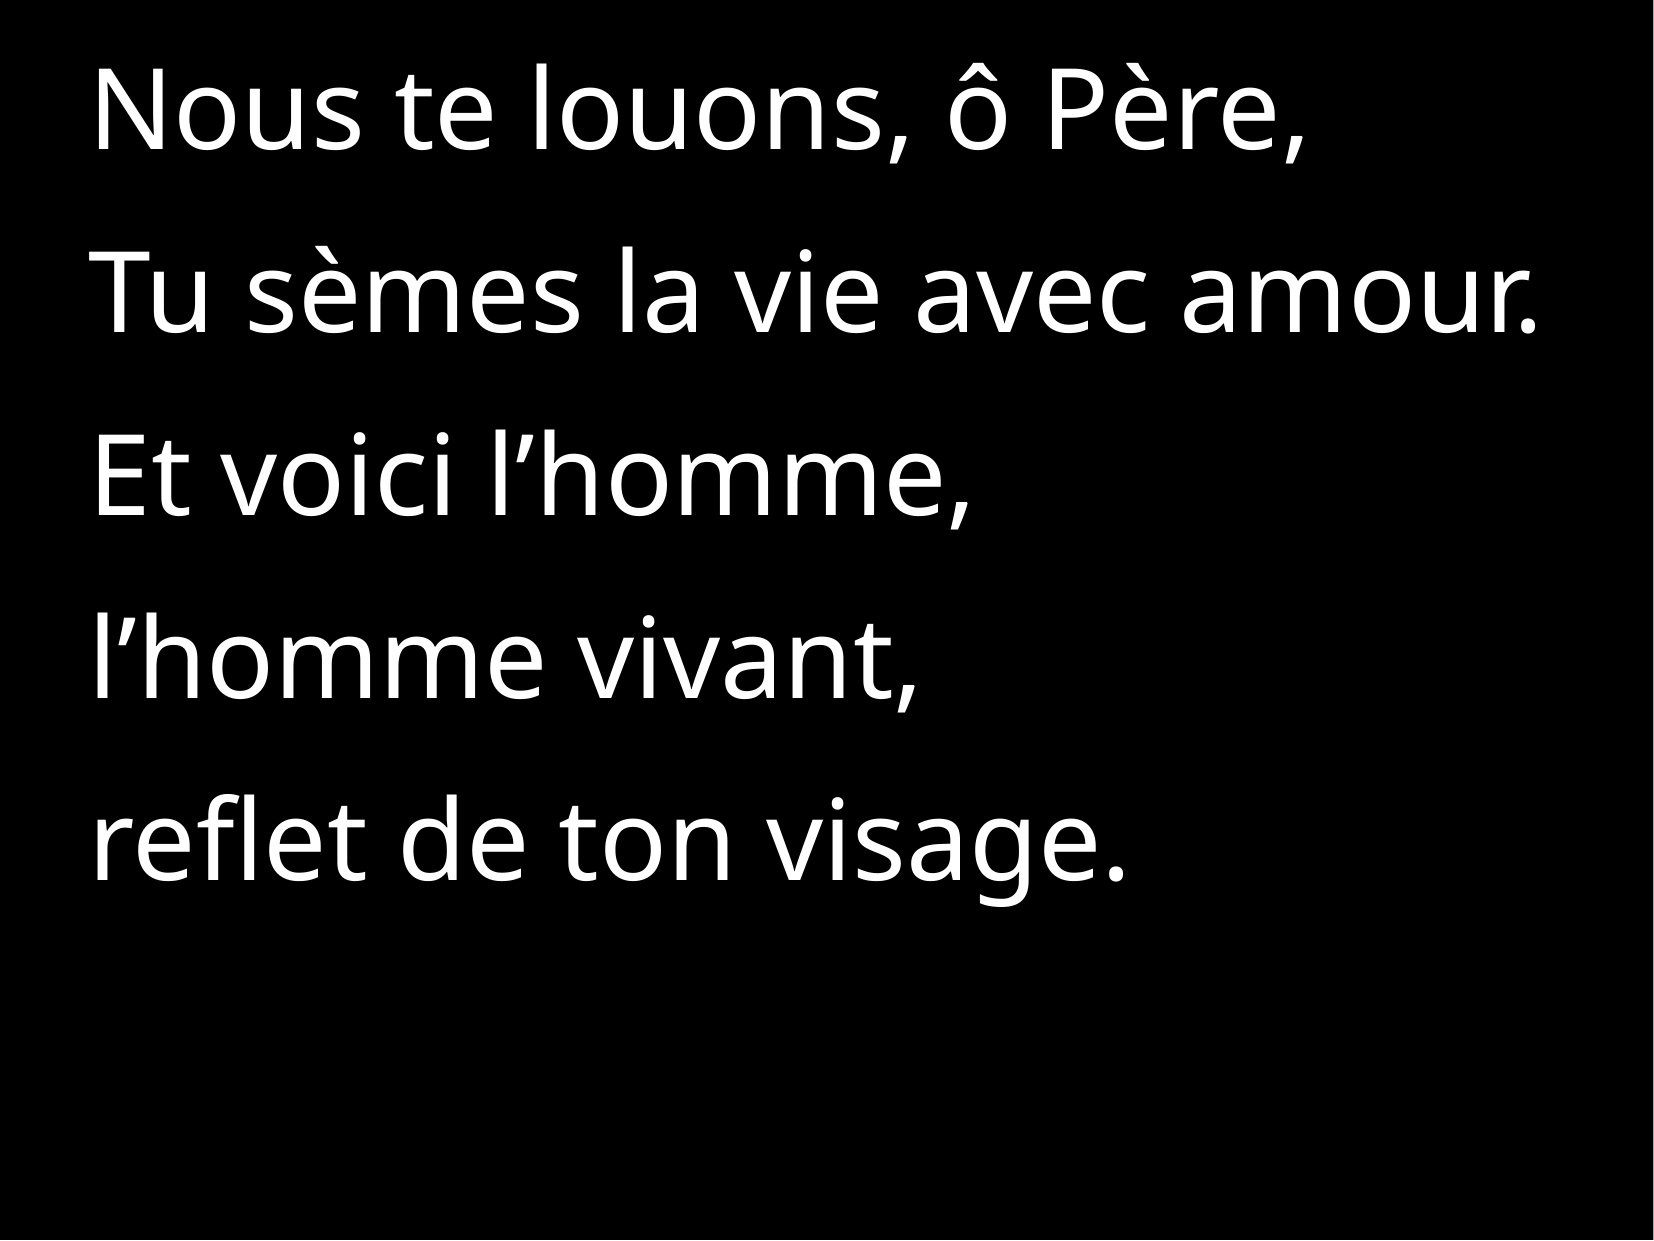

# Nous te louons, ô Père,
Tu sèmes la vie avec amour.
Et voici l’homme,
l’homme vivant,
reflet de ton visage.